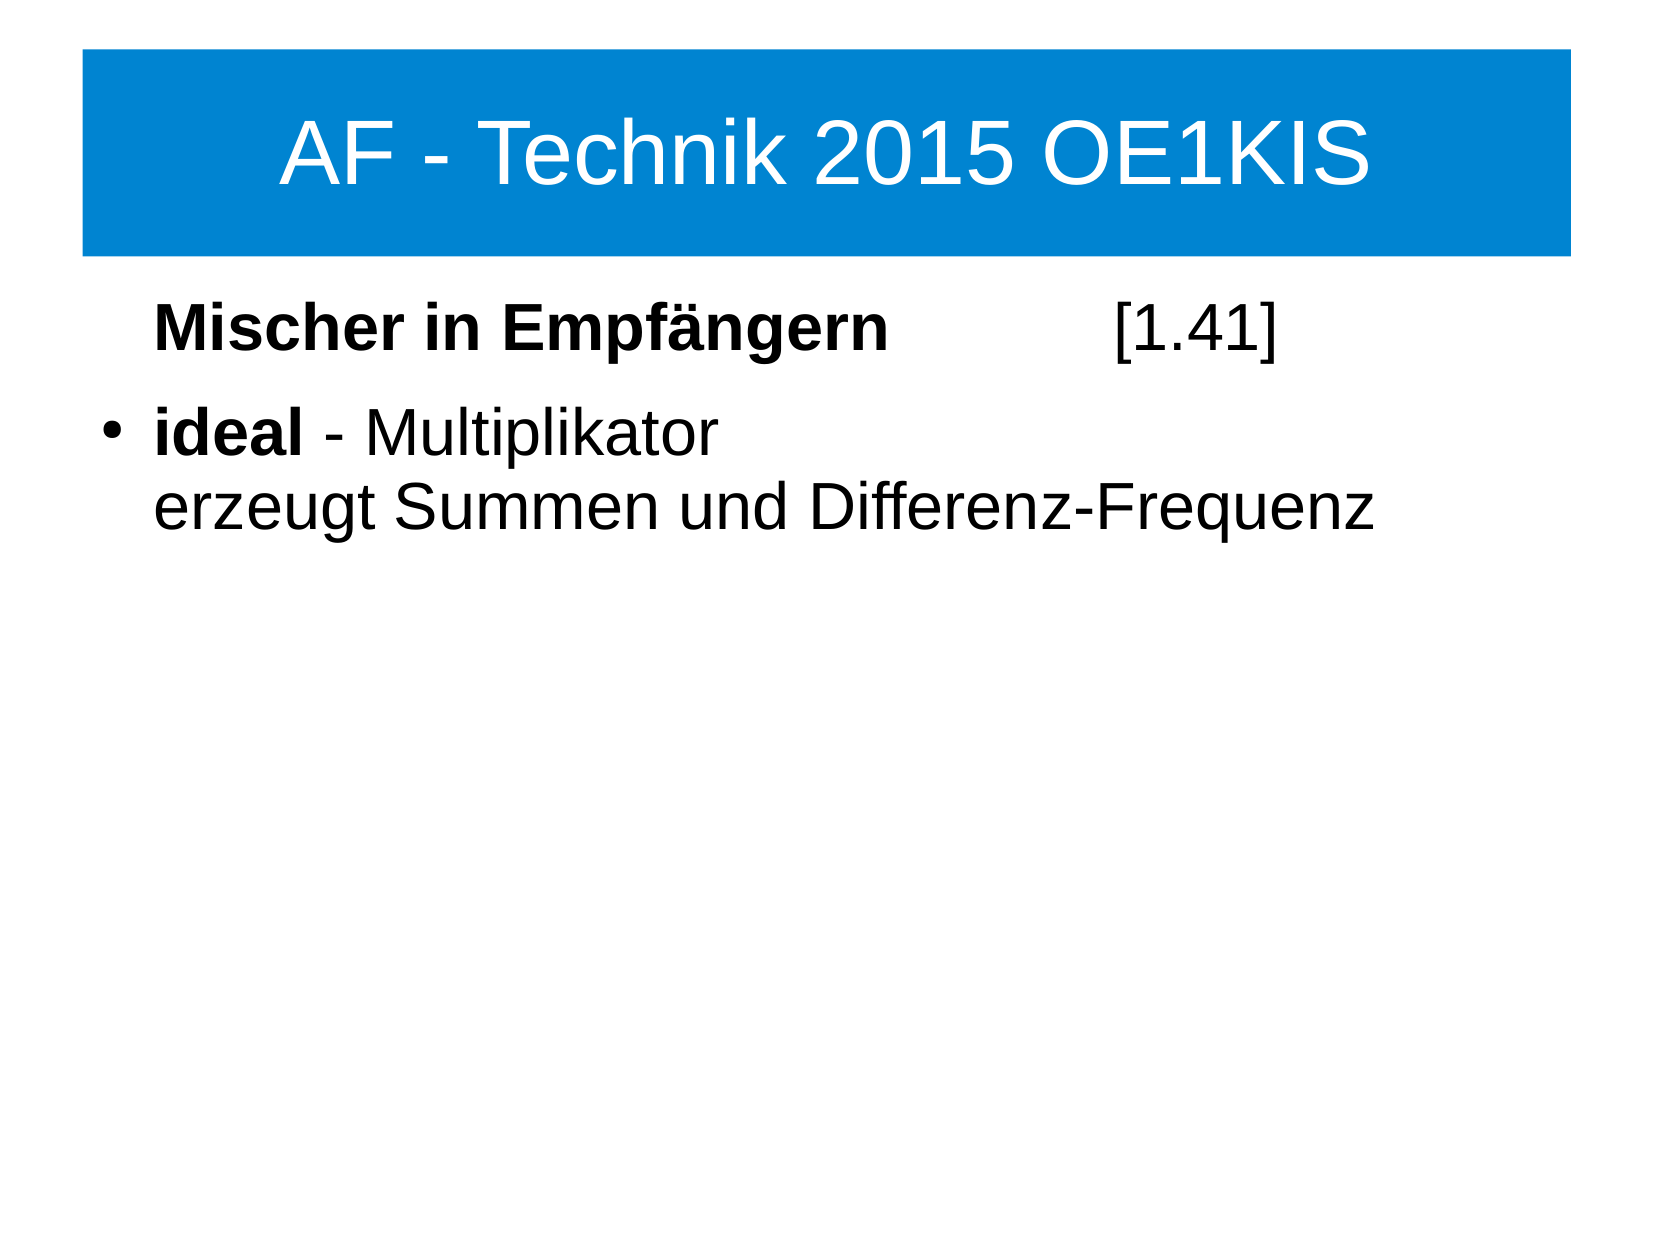

# AF - Technik 2015 OE1KIS
Mischer in Empfängern				[1.41]
ideal - Multiplikator
erzeugt Summen und Differenz-Frequenz